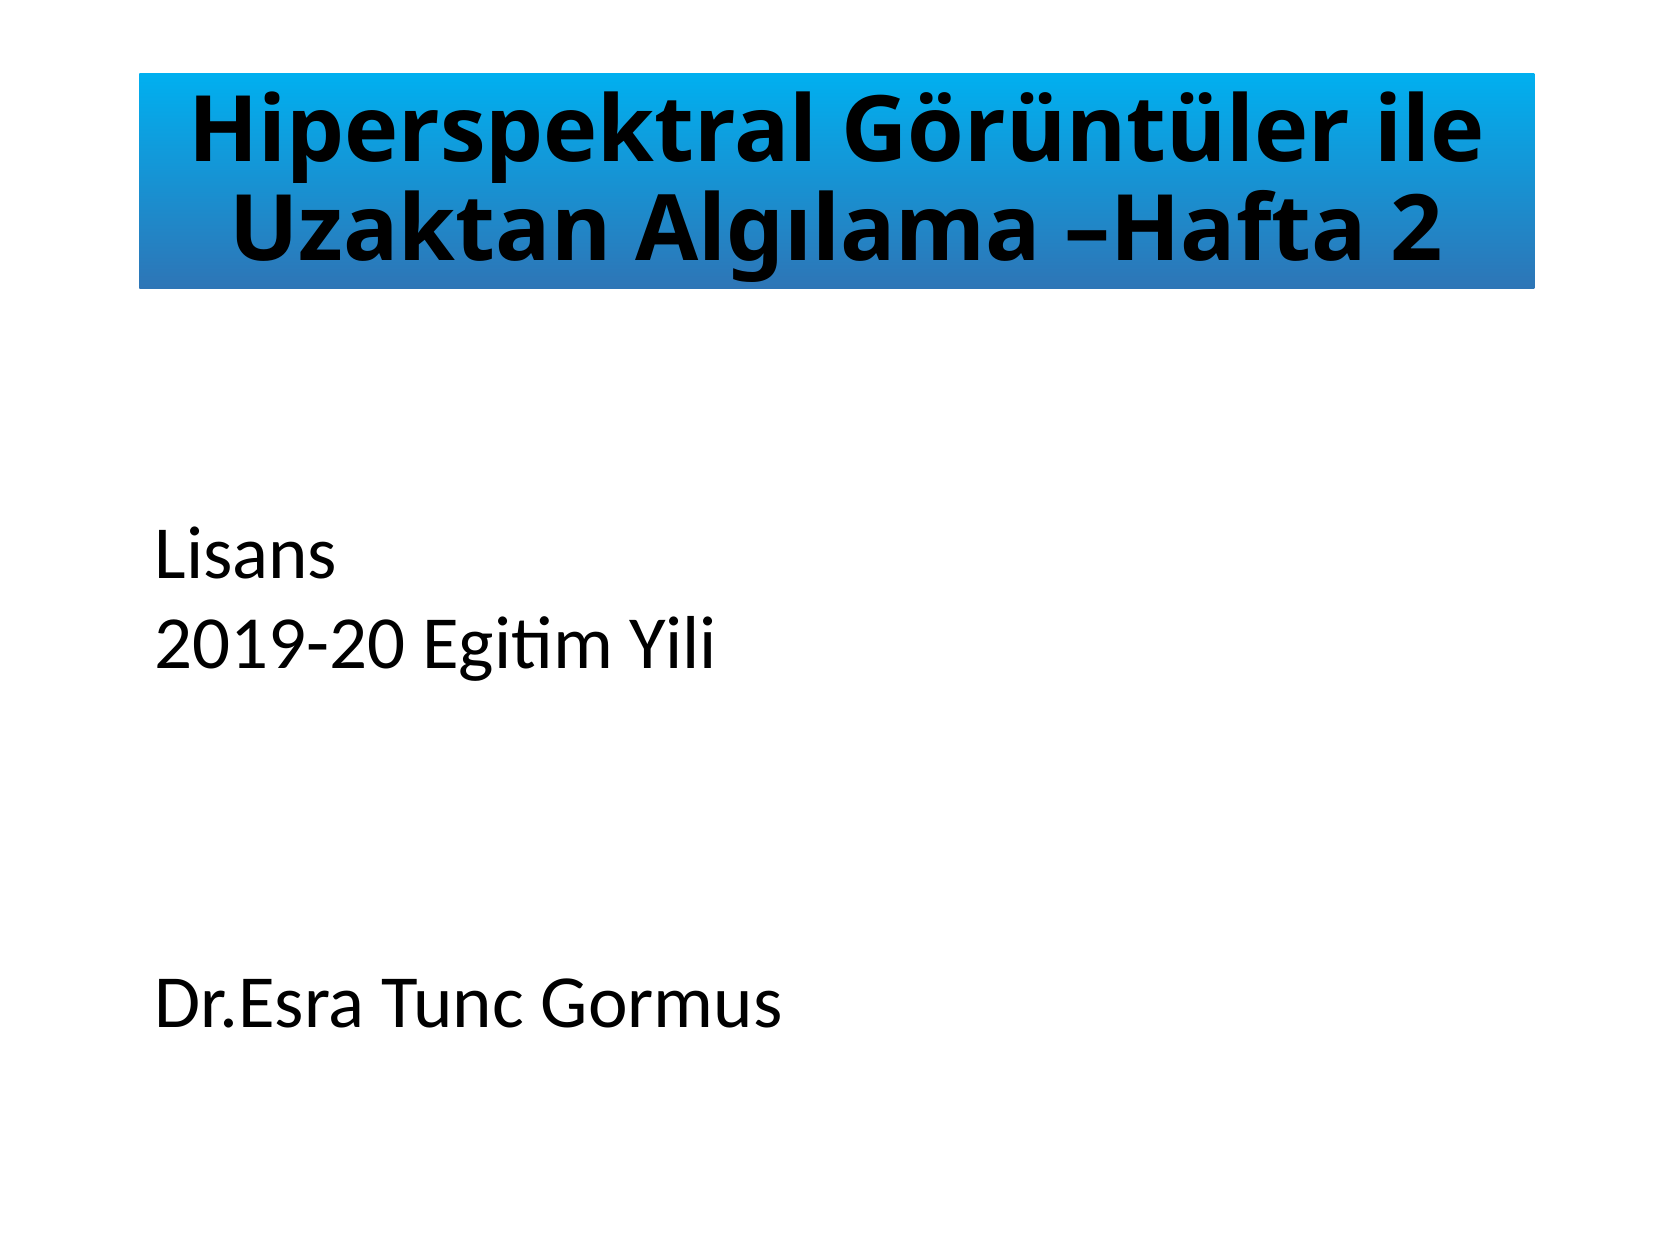

# Hiperspektral Görüntüler ile Uzaktan Algılama –Hafta 2
Lisans
2019-20 Egitim Yili
Dr.Esra Tunc Gormus